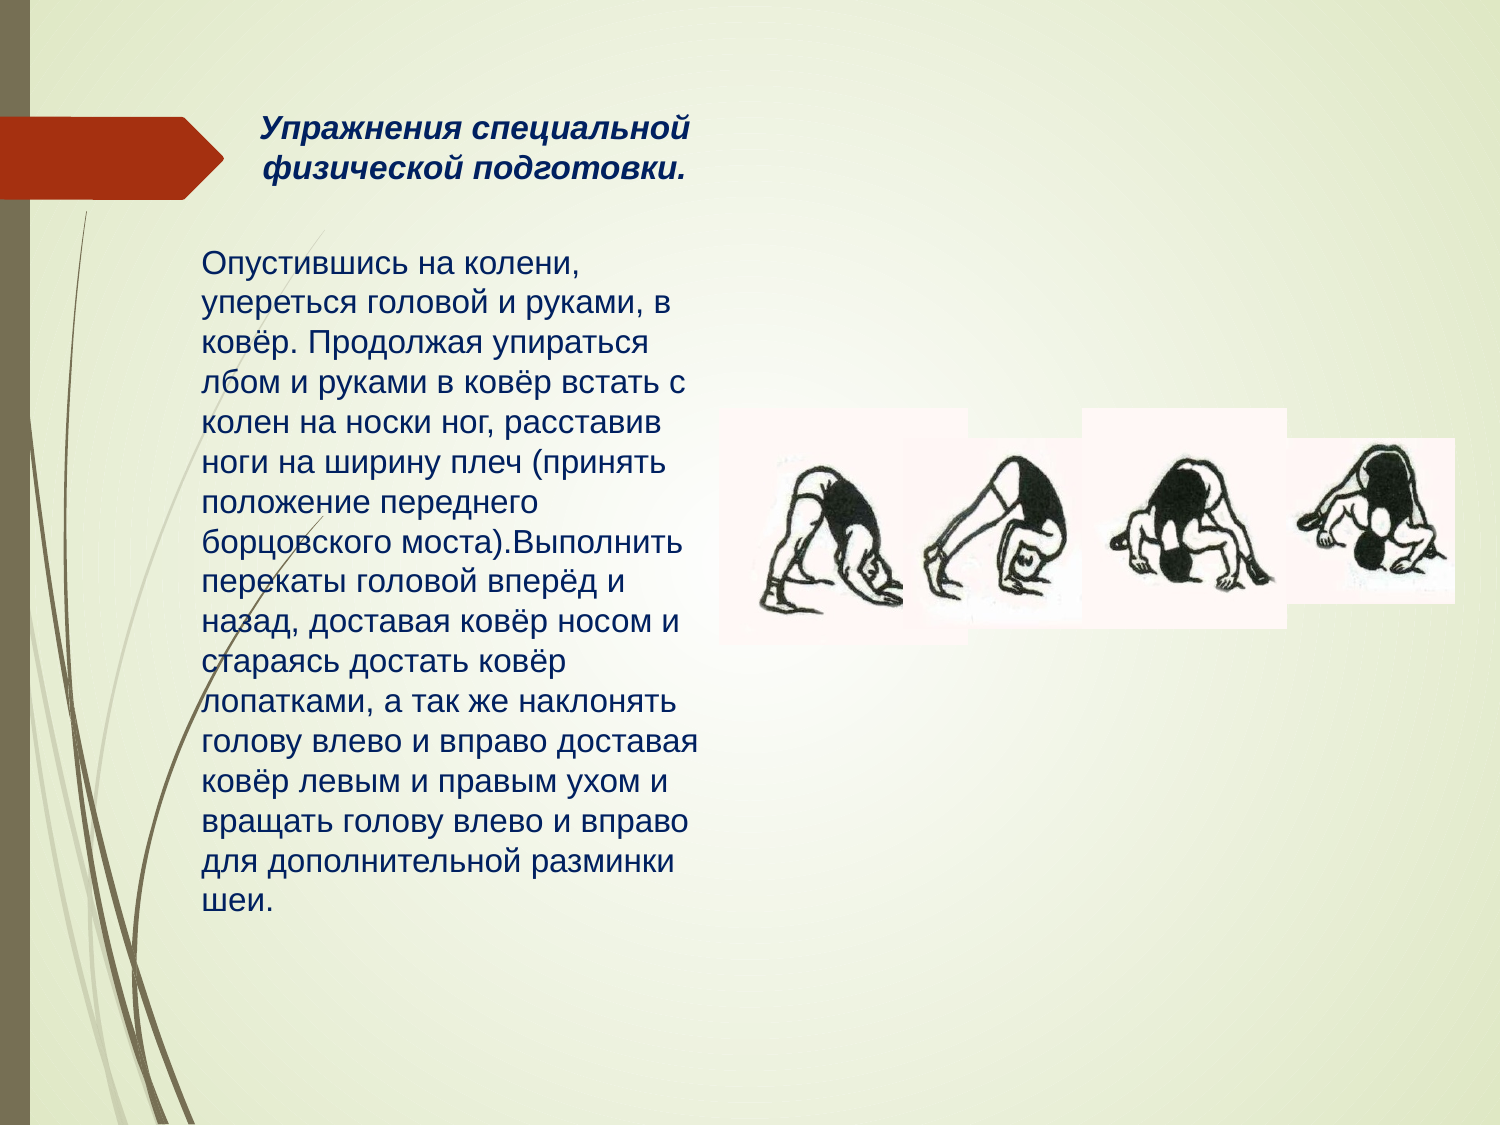

# Упражнения специальной физической подготовки.
Опустившись на колени, упереться головой и руками, в ковёр. Продолжая упираться лбом и руками в ковёр встать с колен на носки ног, расставив ноги на ширину плеч (принять положение переднего борцовского моста).Выполнить перекаты головой вперёд и назад, доставая ковёр носом и стараясь достать ковёр лопатками, а так же наклонять голову влево и вправо доставая ковёр левым и правым ухом и вращать голову влево и вправо для дополнительной разминки шеи.